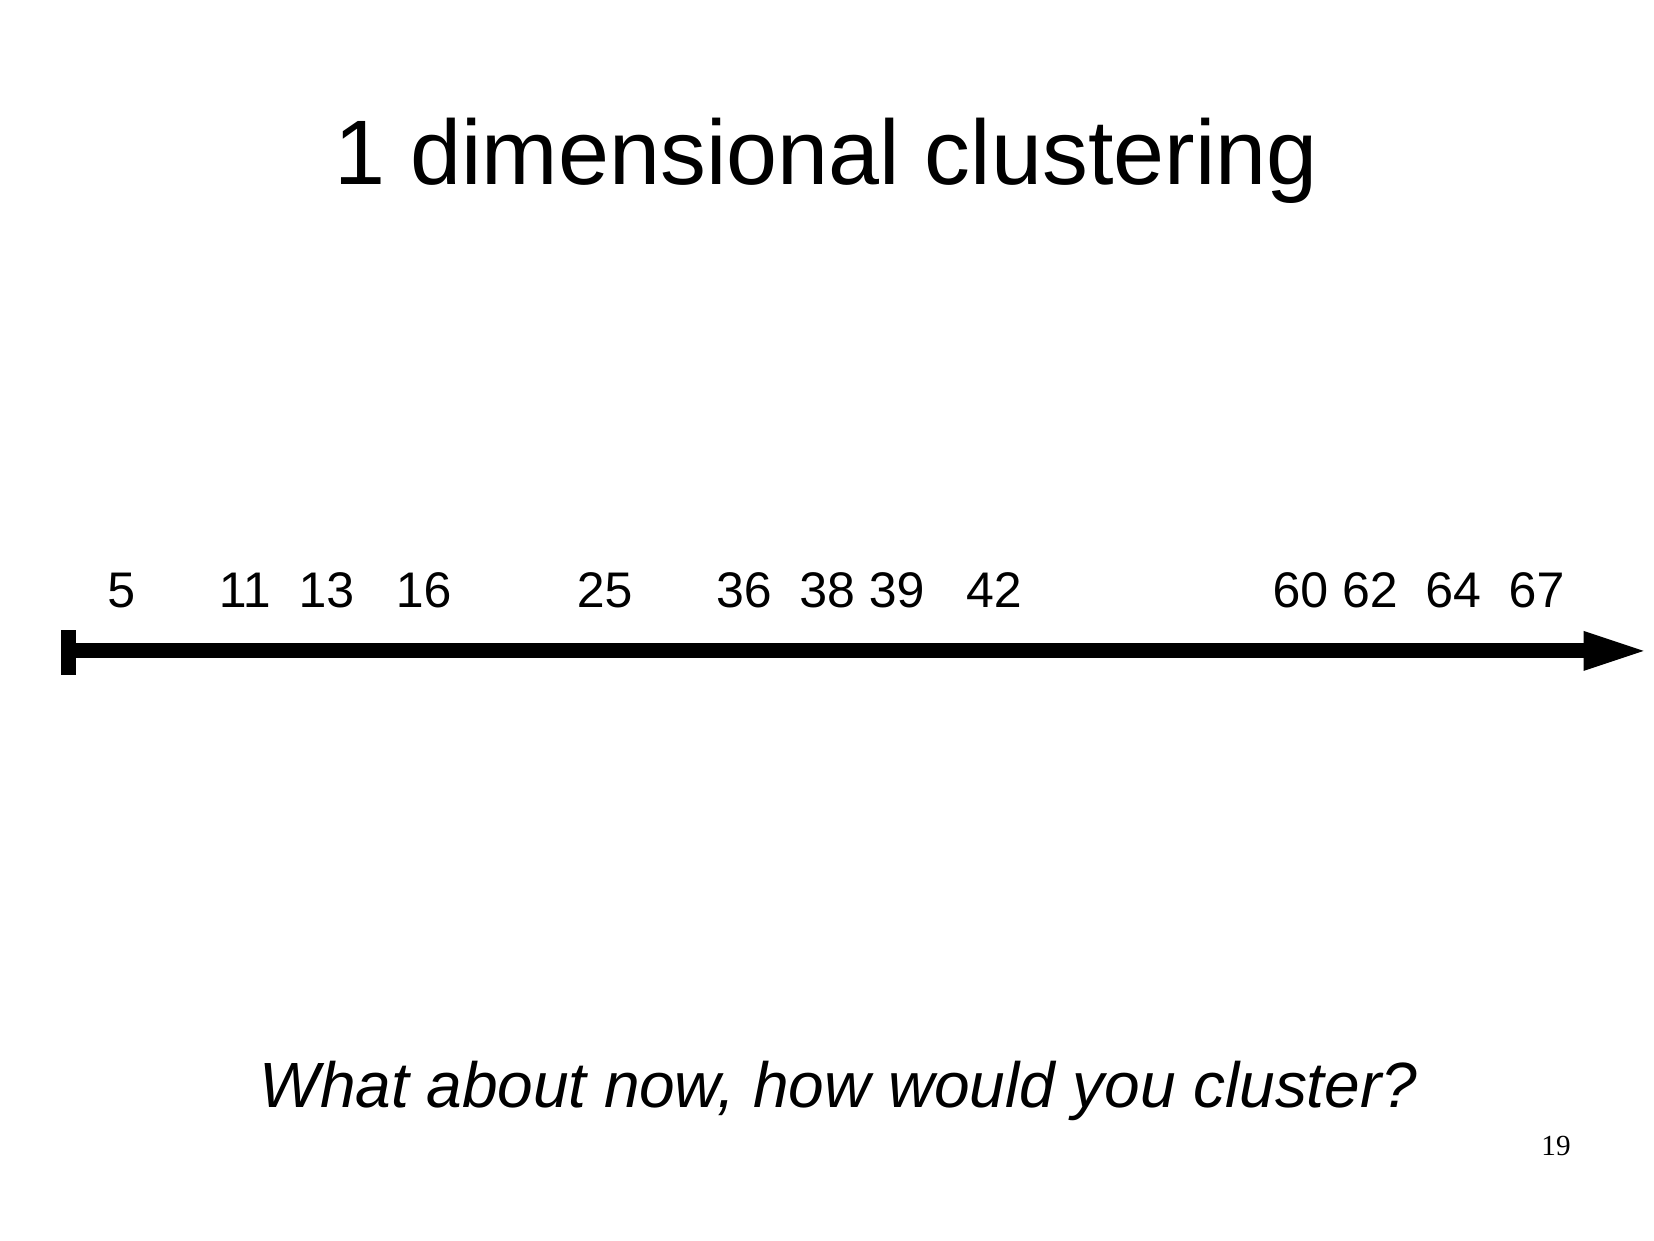

# 1 dimensional clustering
 5 11 13 16 25 36 38 39 42 60 62 64 67
What about now, how would you cluster?
19